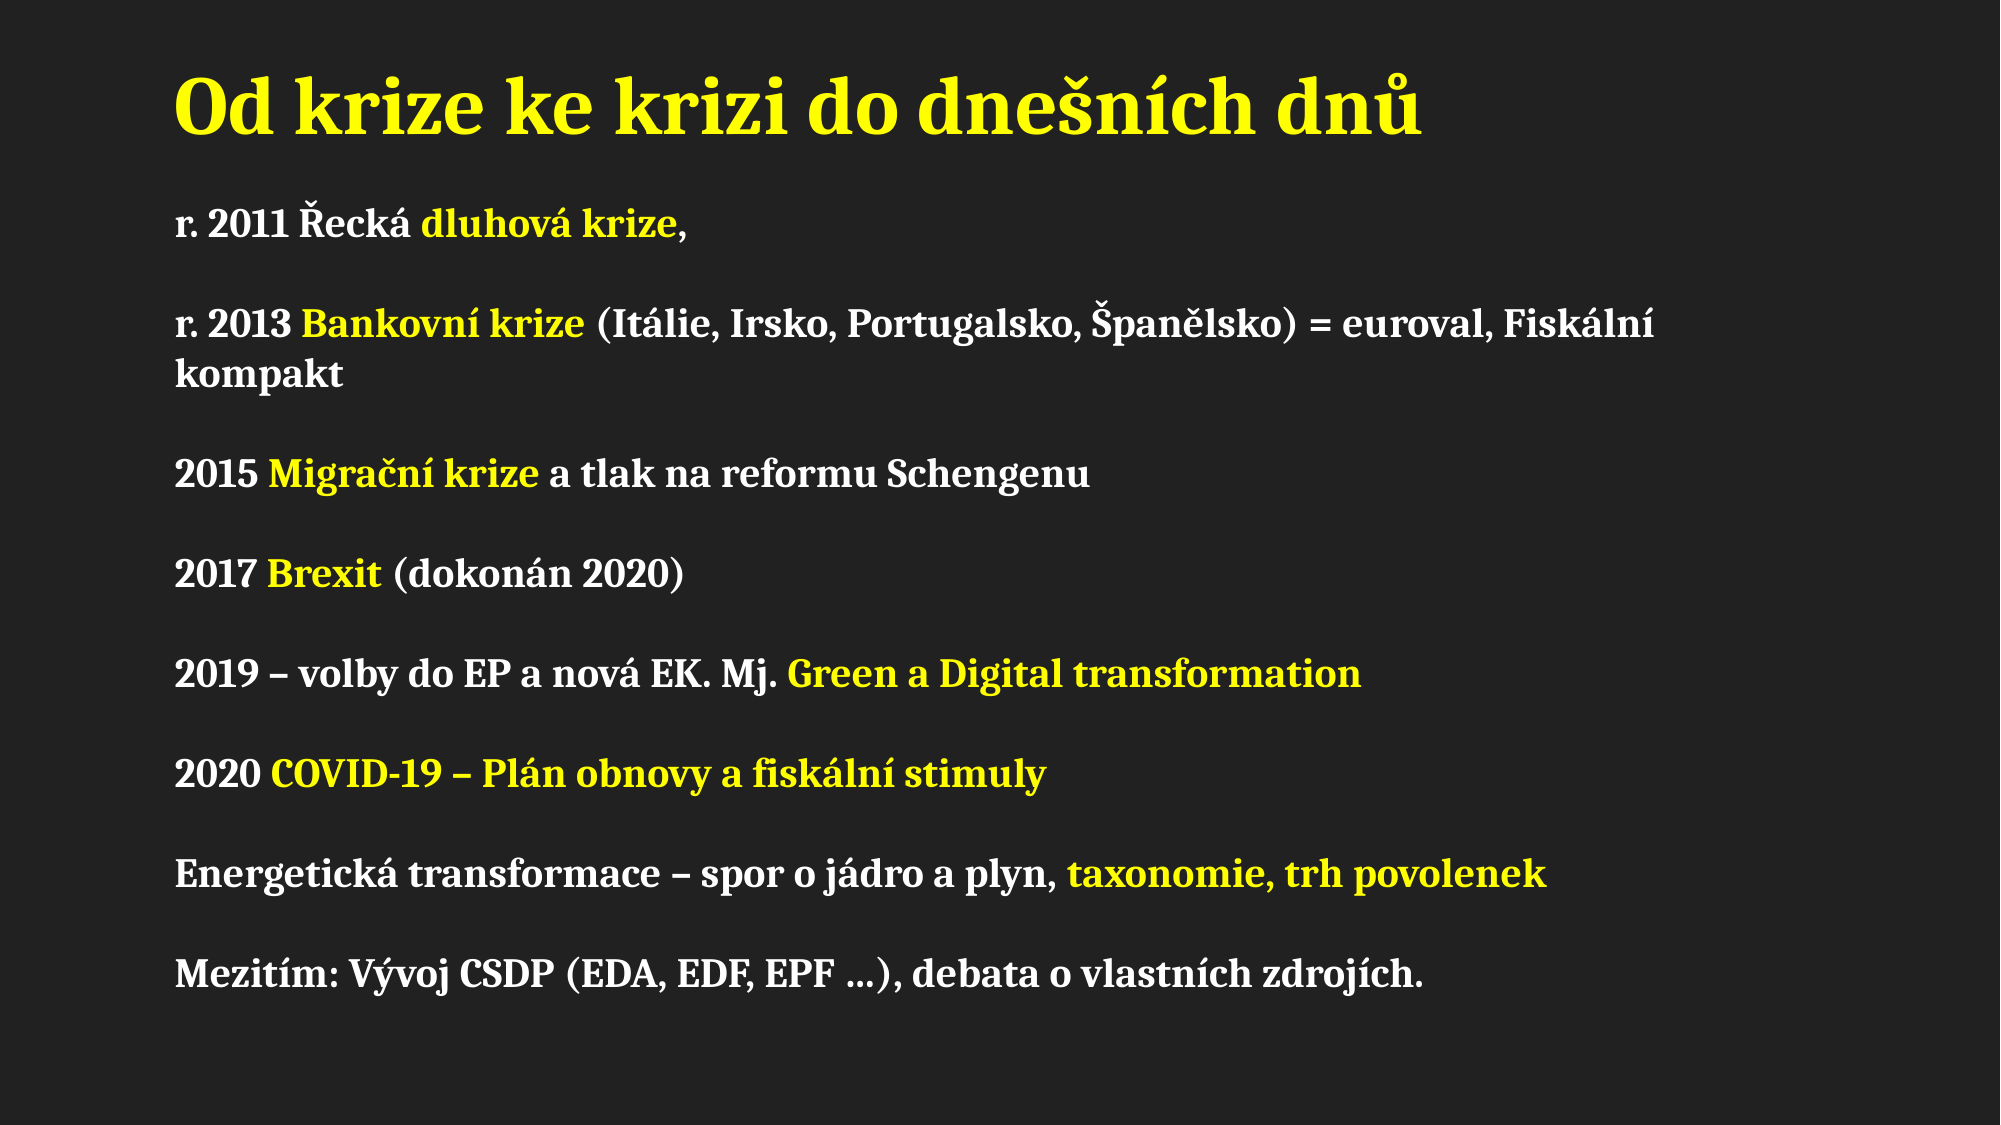

Od krize ke krizi do dnešních dnů
r. 2011 Řecká dluhová krize,
r. 2013 Bankovní krize (Itálie, Irsko, Portugalsko, Španělsko) = euroval, Fiskální kompakt
2015 Migrační krize a tlak na reformu Schengenu
2017 Brexit (dokonán 2020)
2019 – volby do EP a nová EK. Mj. Green a Digital transformation
2020 COVID-19 – Plán obnovy a fiskální stimuly
Energetická transformace – spor o jádro a plyn, taxonomie, trh povolenek
Mezitím: Vývoj CSDP (EDA, EDF, EPF …), debata o vlastních zdrojích.